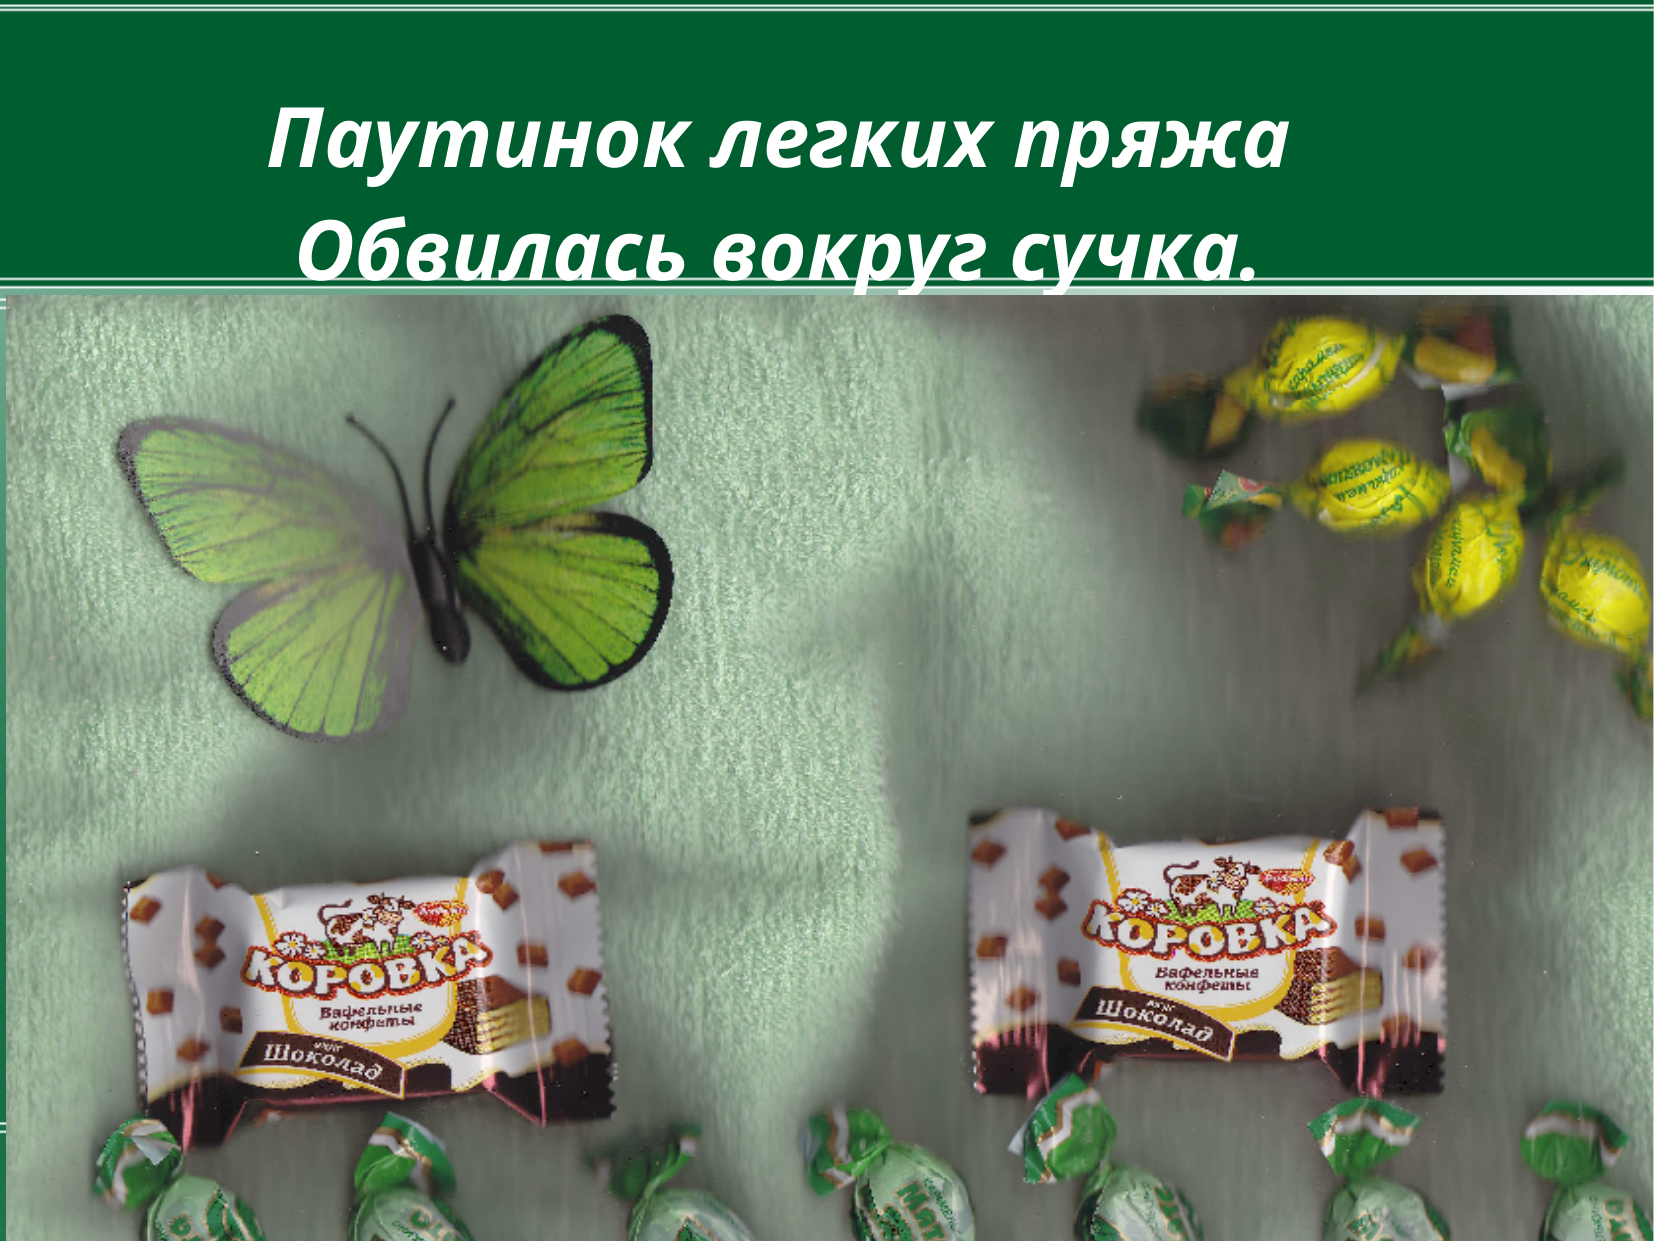

# Паутинок легких пряжа Обвилась вокруг сучка.